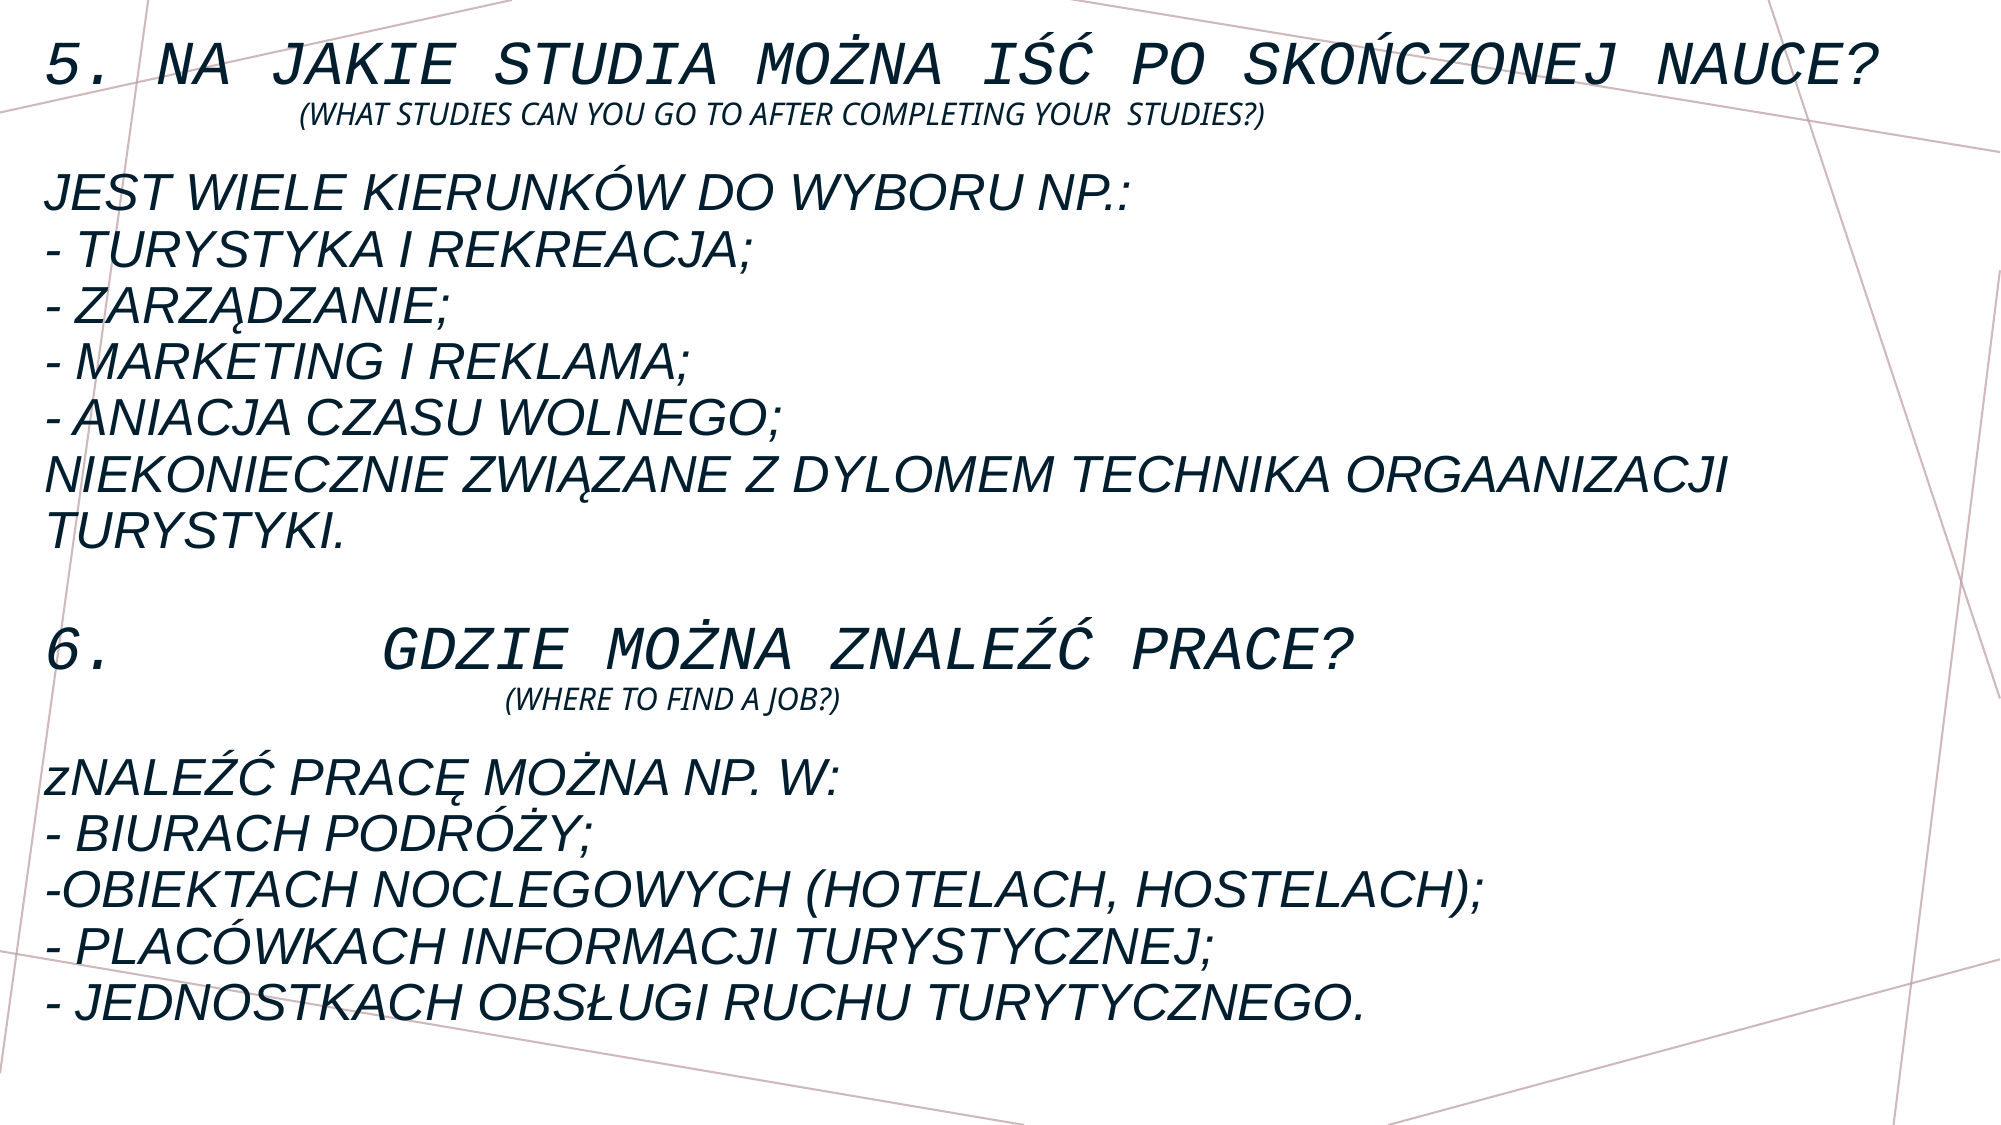

# 5. NA JAKIE STUDIA MOŻNA IŚĆ PO SKOŃCZONEJ NAUCE?                                (WHAT STUDIES CAN YOU GO TO AFTER COMPLETING YOUR  STUDIES?) JEST WIELE KIERUNKÓW DO WYBORU NP.: - TURYSTYKA I REKREACJA; - ZARZĄDZANIE; - MARKETING I REKLAMA; - ANIACJA CZASU WOLNEGO; NIEKONIECZNIE ZWIĄZANE Z DYLOMEM TECHNIKA ORGAANIZACJI TURYSTYKI. 6.       GDZIE MOŻNA ZNALEŹĆ PRACE?                                                         (WHERE TO FIND A JOB?) zNALEŹĆ PRACĘ MOŻNA NP. W: - BIURACH PODRÓŻY; -OBIEKTACH NOCLEGOWYCH (HOTELACH, HOSTELACH); - PLACÓWKACH INFORMACJI TURYSTYCZNEJ; - JEDNOSTKACH OBSŁUGI RUCHU TURYTYCZNEGO.